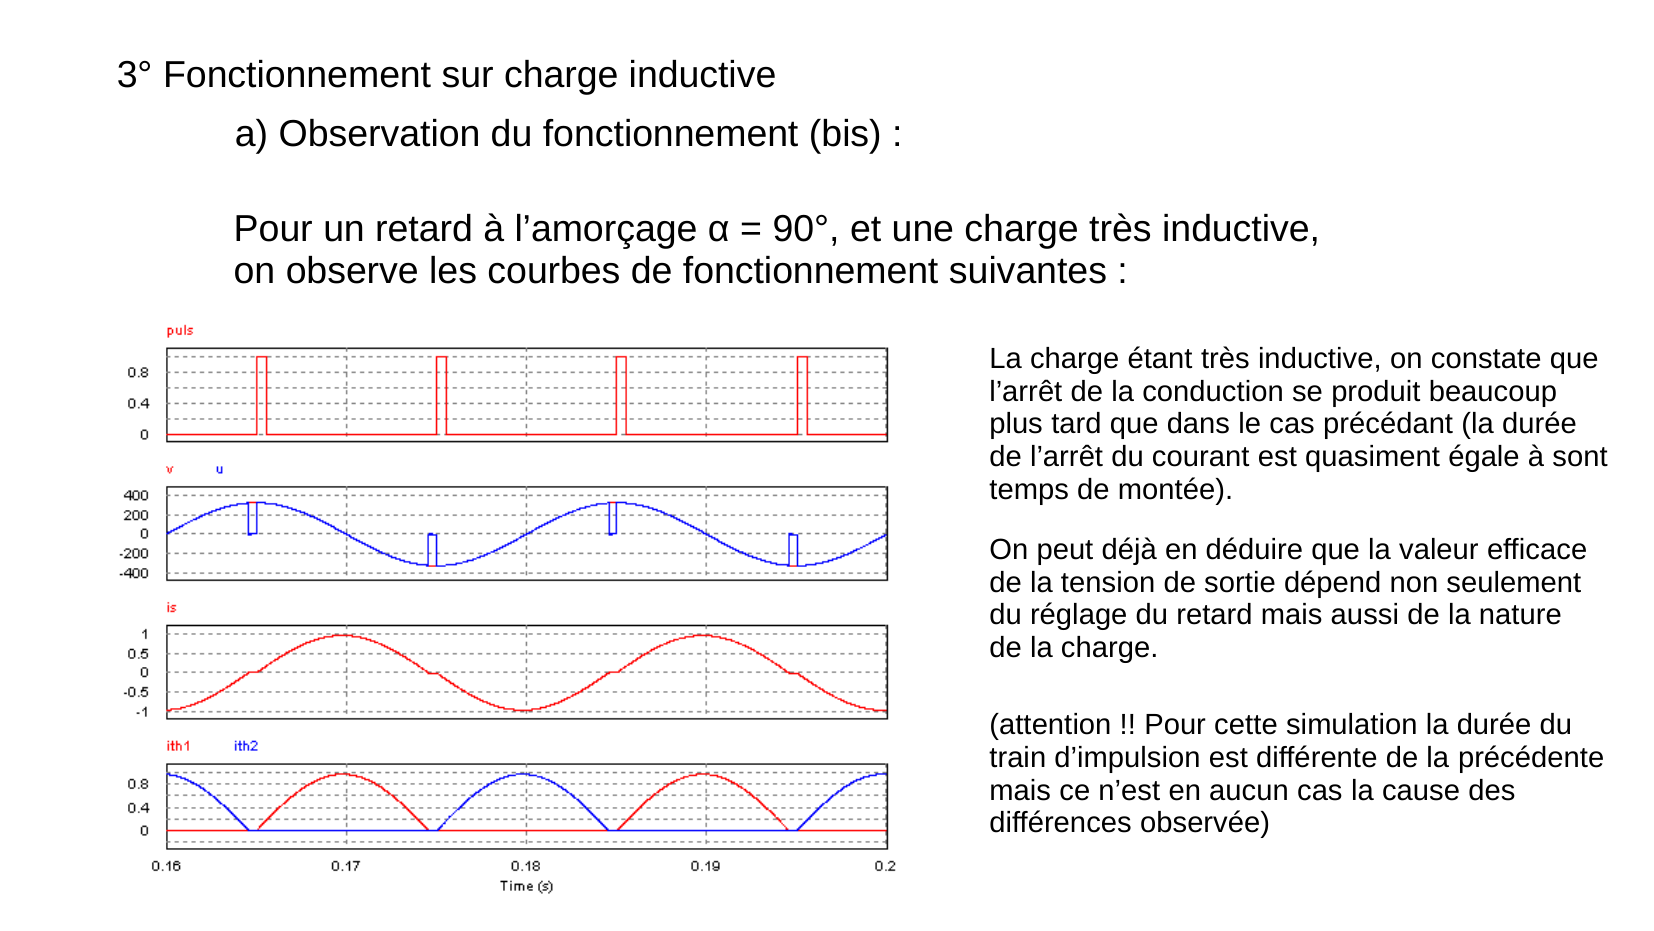

3° Fonctionnement sur charge inductive
a) Observation du fonctionnement (bis) :
Pour un retard à l’amorçage α = 90°, et une charge très inductive,
on observe les courbes de fonctionnement suivantes :
La charge étant très inductive, on constate que l’arrêt de la conduction se produit beaucoup plus tard que dans le cas précédant (la durée de l’arrêt du courant est quasiment égale à sont temps de montée).
On peut déjà en déduire que la valeur efficace de la tension de sortie dépend non seulement du réglage du retard mais aussi de la nature de la charge.
(attention !! Pour cette simulation la durée du train d’impulsion est différente de la précédente mais ce n’est en aucun cas la cause des différences observée)